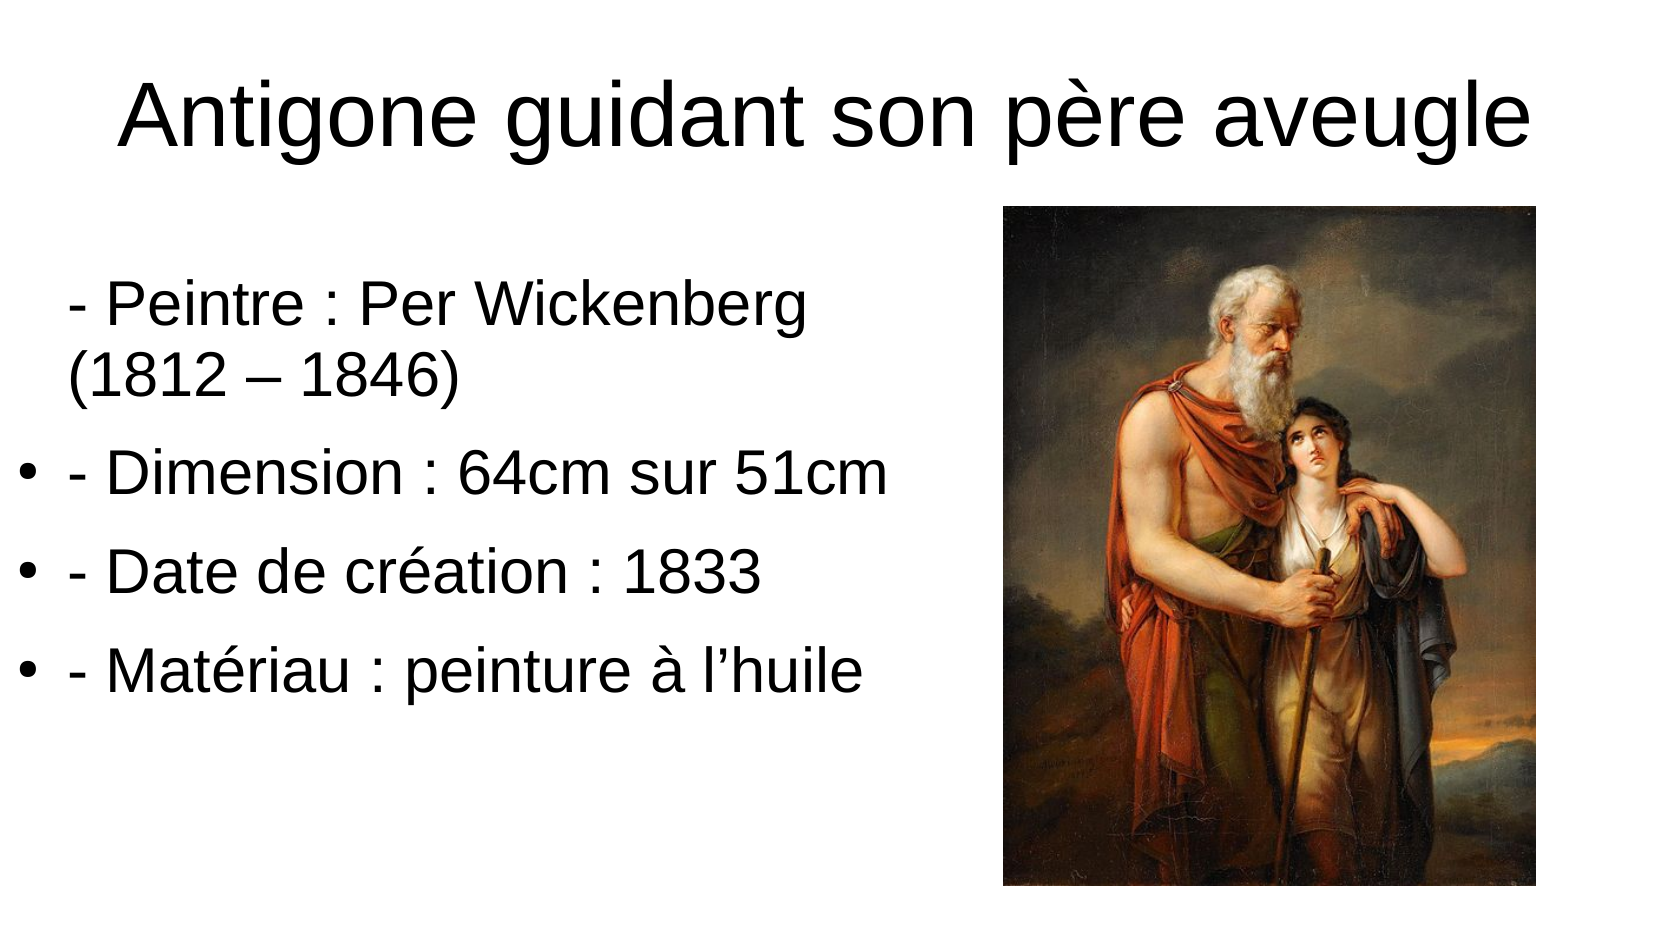

# Antigone guidant son père aveugle
- Peintre : Per Wickenberg (1812 – 1846)
- Dimension : 64cm sur 51cm
- Date de création : 1833
- Matériau : peinture à l’huile